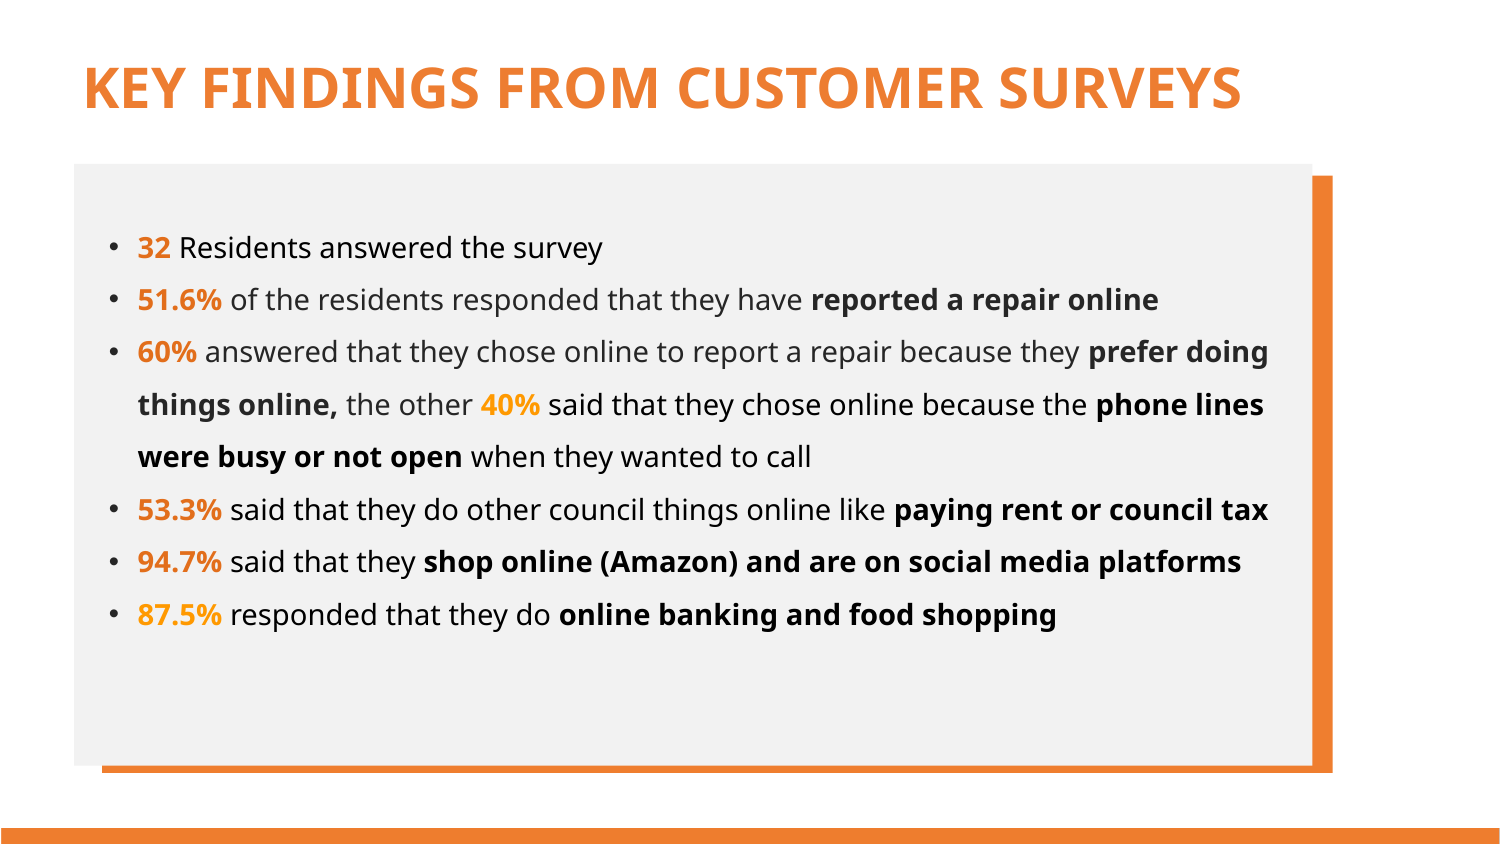

KEY FINDINGS FROM CUSTOMER SURVEYS
32 Residents answered the survey
51.6% of the residents responded that they have reported a repair online
60% answered that they chose online to report a repair because they prefer doing things online, the other 40% said that they chose online because the phone lines were busy or not open when they wanted to call
53.3% said that they do other council things online like paying rent or council tax
94.7% said that they shop online (Amazon) and are on social media platforms
87.5% responded that they do online banking and food shopping